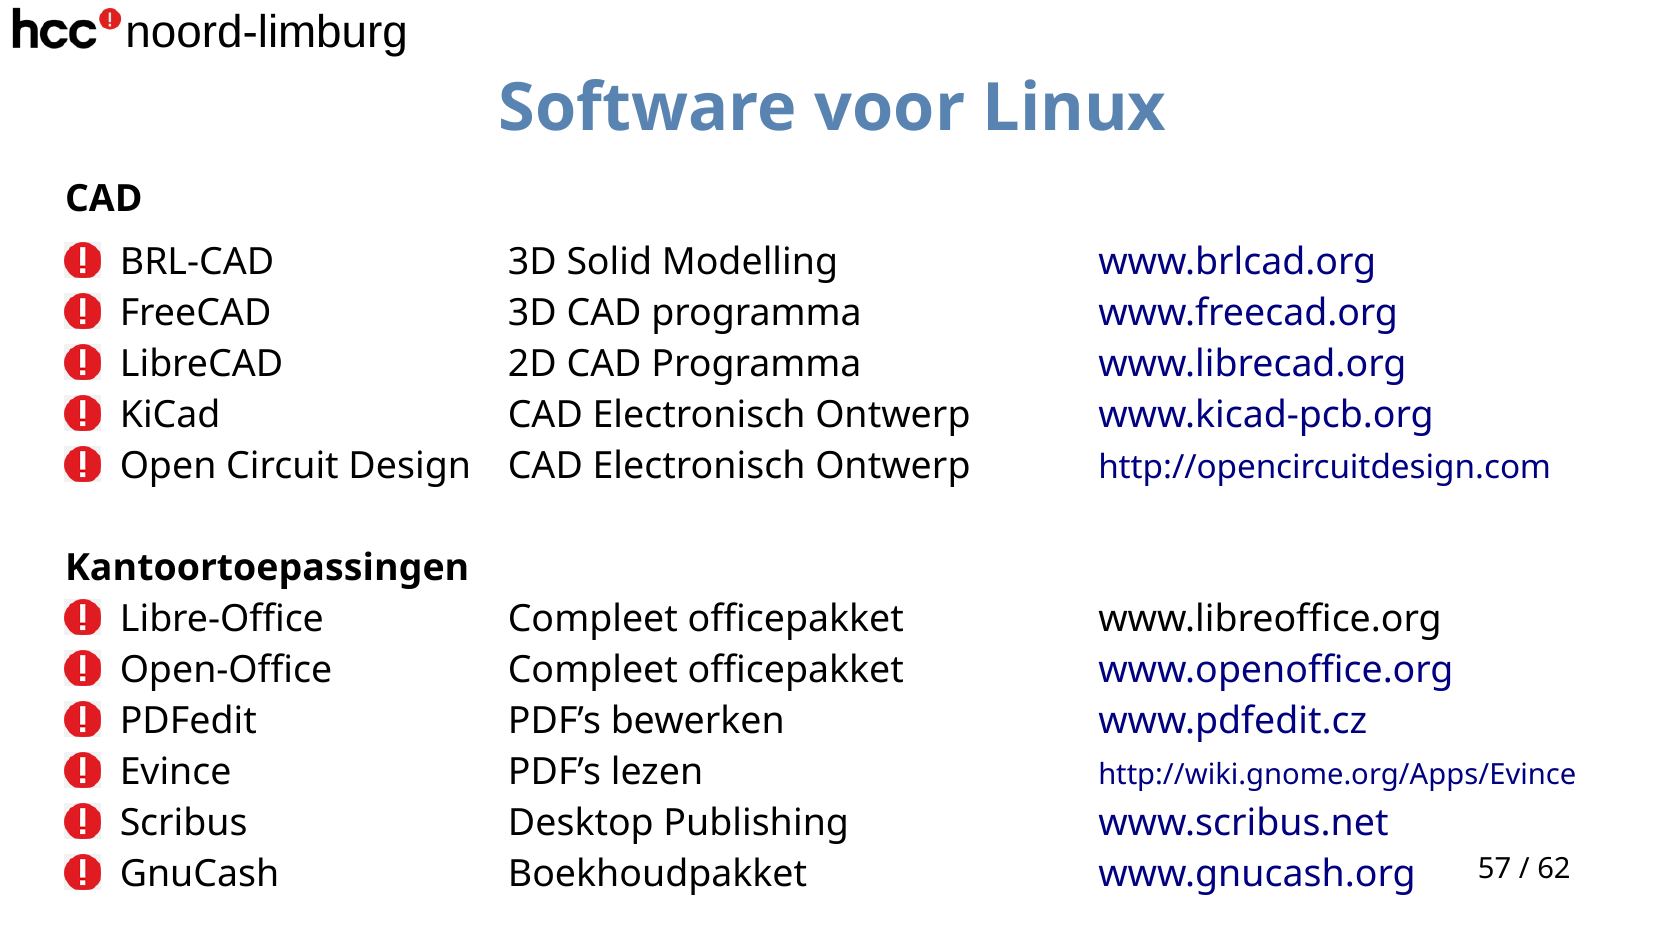

Software voor Linux
# CAD
 BRL-CAD				3D Solid Modelling				www.brlcad.org
 FreeCAD				3D CAD programma				www.freecad.org
 LibreCAD 			2D CAD Programma				www.librecad.org
 KiCad				CAD Electronisch Ontwerp		www.kicad-pcb.org
 Open Circuit Design	CAD Electronisch Ontwerp		http://opencircuitdesign.com
Kantoortoepassingen
 Libre-Office			Compleet officepakket			www.libreoffice.org
 Open-Office			Compleet officepakket			www.openoffice.org
 PDFedit				PDF’s bewerken					www.pdfedit.cz
 Evince				PDF’s lezen						http://wiki.gnome.org/Apps/Evince
 Scribus 				Desktop Publishing				www.scribus.net
 GnuCash				Boekhoudpakket				www.gnucash.org
57